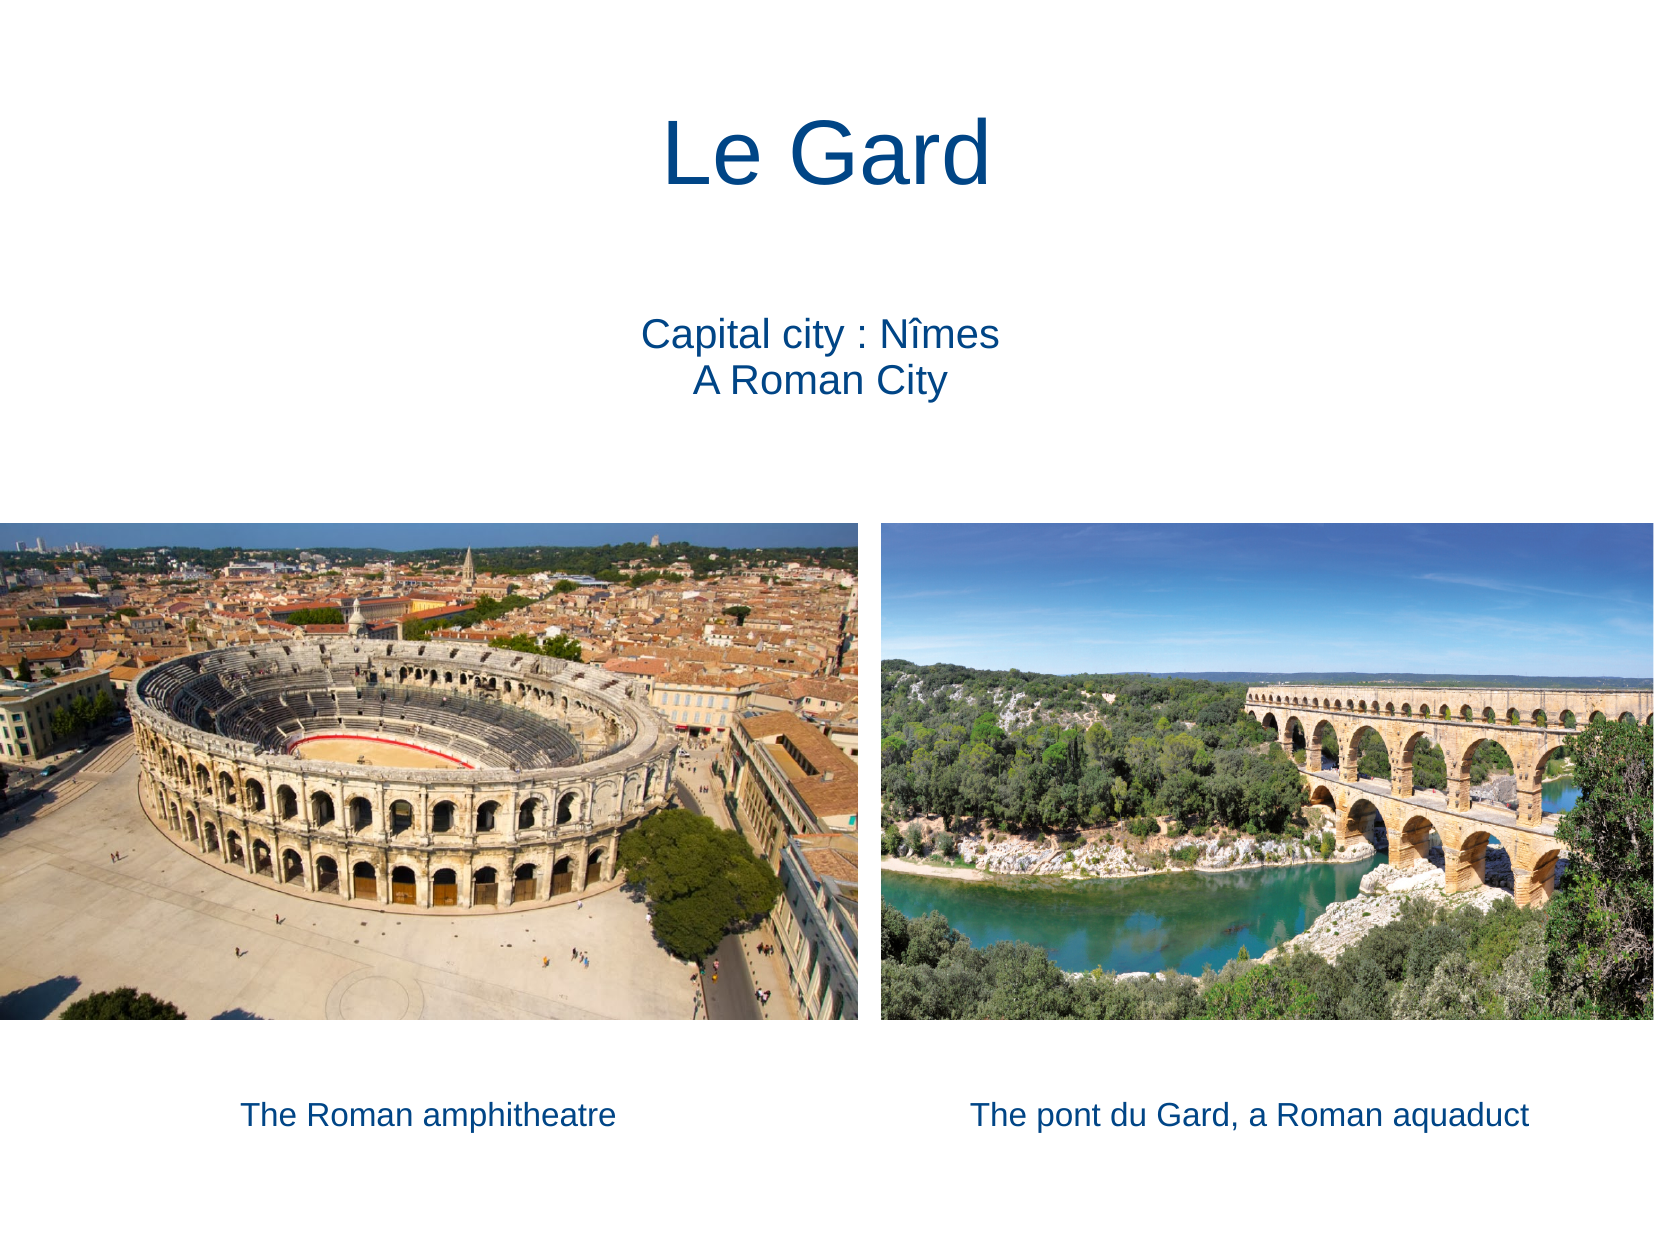

# Le Gard
Capital city : Nîmes
 A Roman City
The Roman amphitheatre
The pont du Gard, a Roman aquaduct